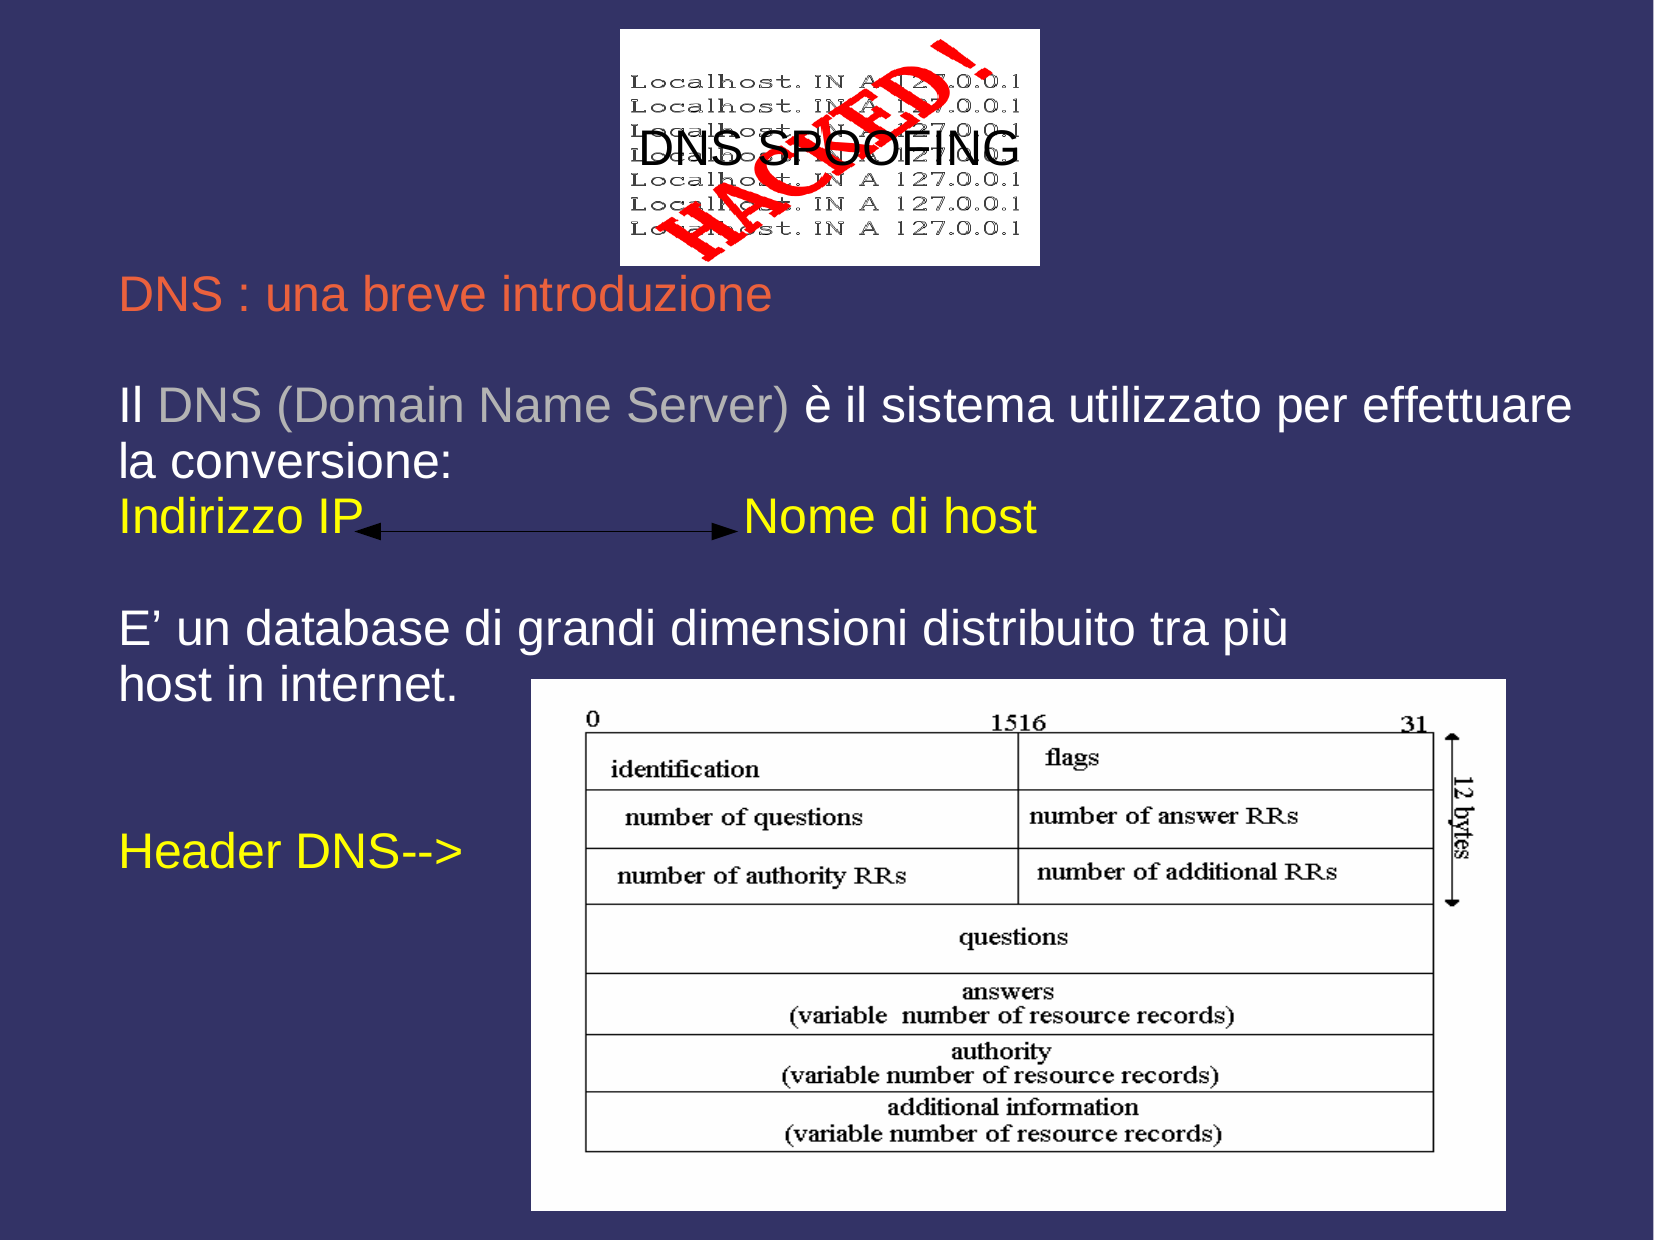

DNS SPOOFING
DNS : una breve introduzione
Il DNS (Domain Name Server) è il sistema utilizzato per effettuare
la conversione:
Indirizzo IP Nome di host
E’ un database di grandi dimensioni distribuito tra più
host in internet.
Header DNS-->